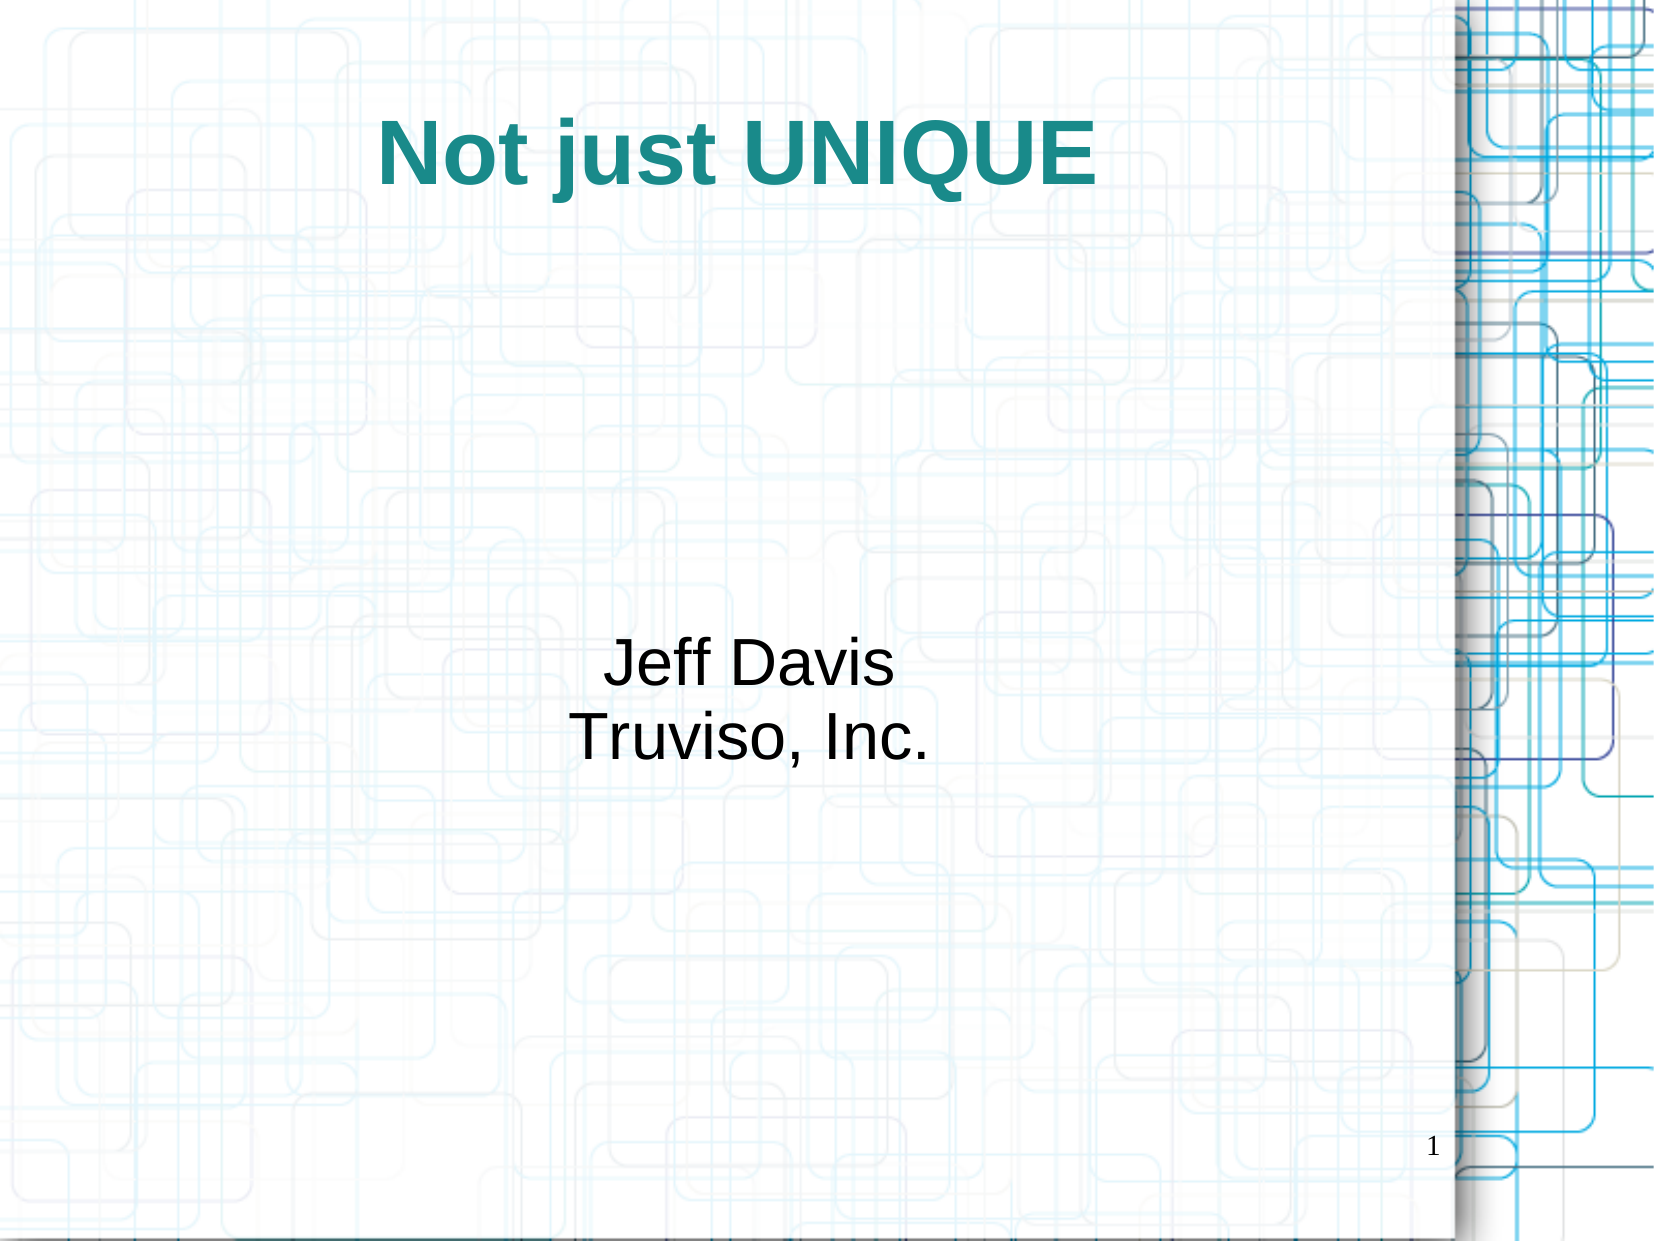

# Not just UNIQUE
Jeff Davis
Truviso, Inc.
1